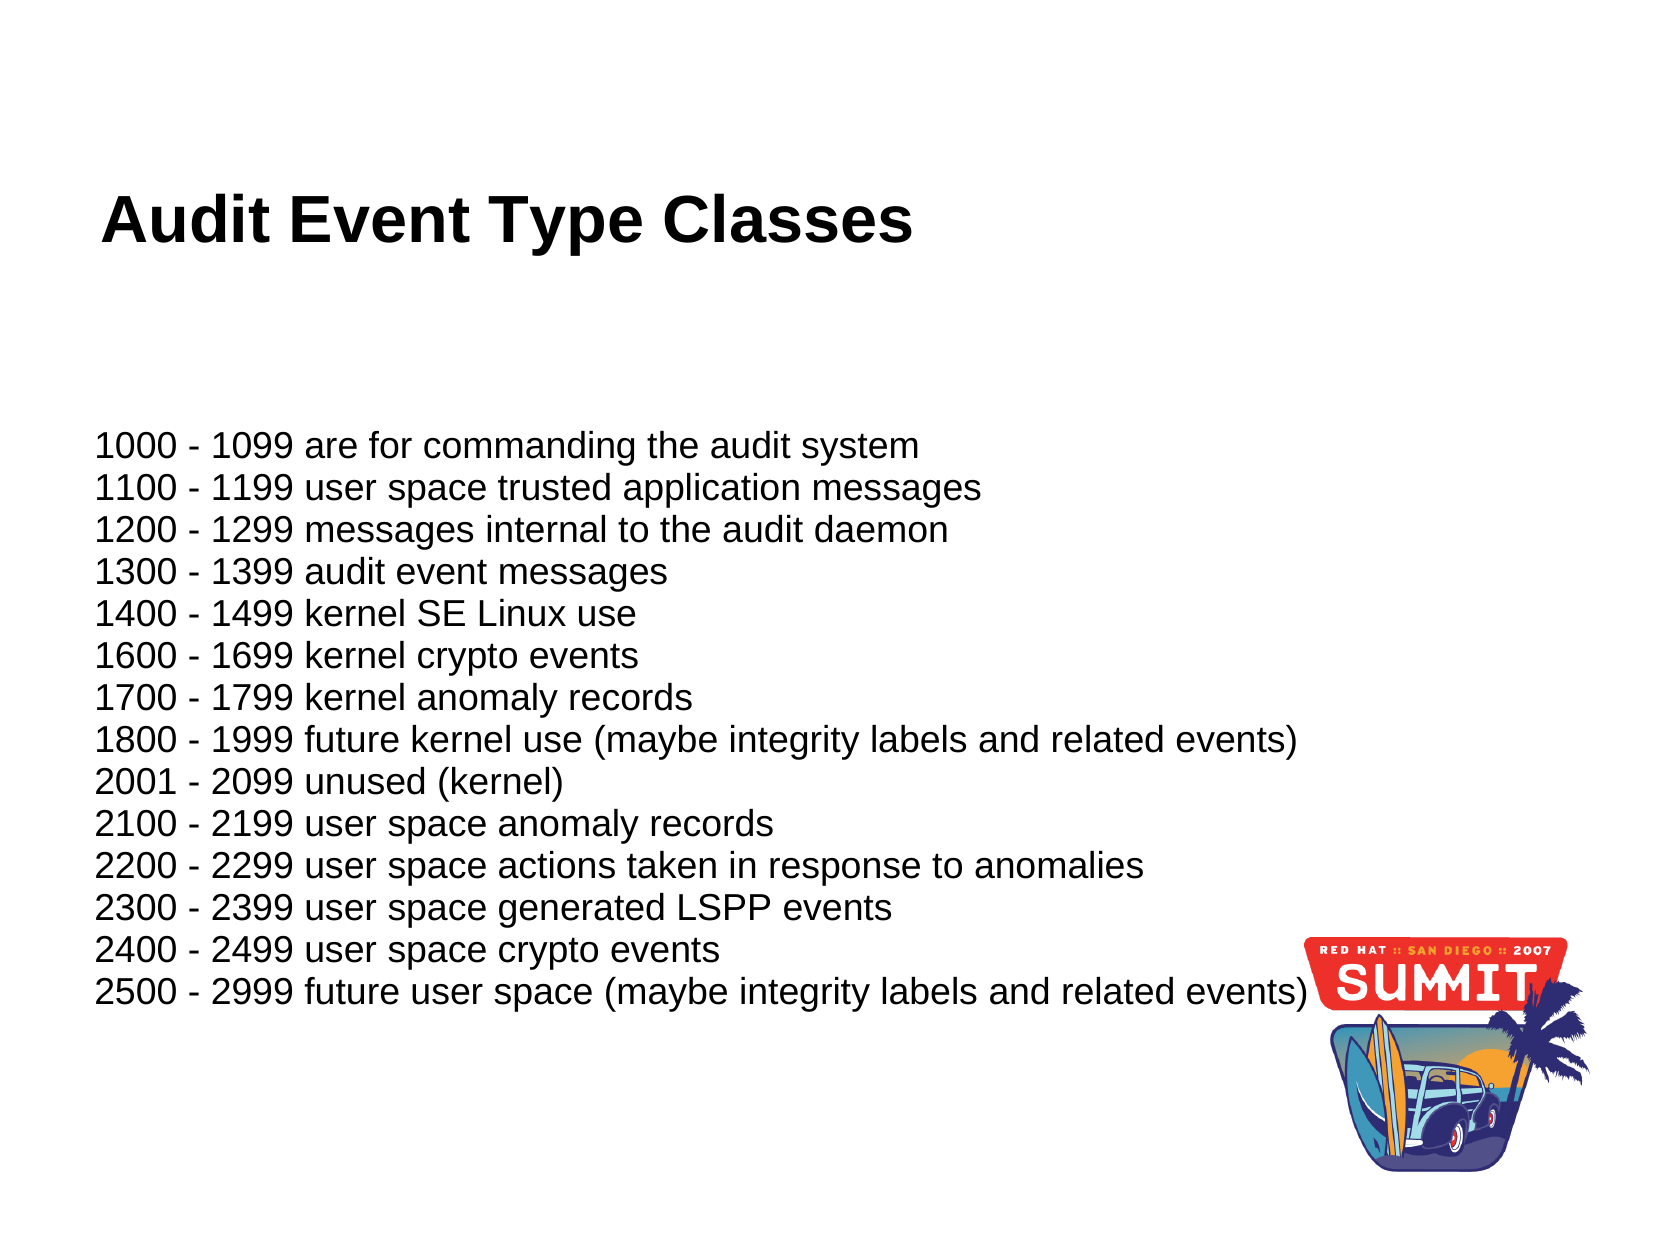

# Audit Event Type Classes
1000 - 1099 are for commanding the audit system
1100 - 1199 user space trusted application messages
1200 - 1299 messages internal to the audit daemon
1300 - 1399 audit event messages
1400 - 1499 kernel SE Linux use
1600 - 1699 kernel crypto events
1700 - 1799 kernel anomaly records
1800 - 1999 future kernel use (maybe integrity labels and related events)
2001 - 2099 unused (kernel)
2100 - 2199 user space anomaly records
2200 - 2299 user space actions taken in response to anomalies
2300 - 2399 user space generated LSPP events
2400 - 2499 user space crypto events
2500 - 2999 future user space (maybe integrity labels and related events)